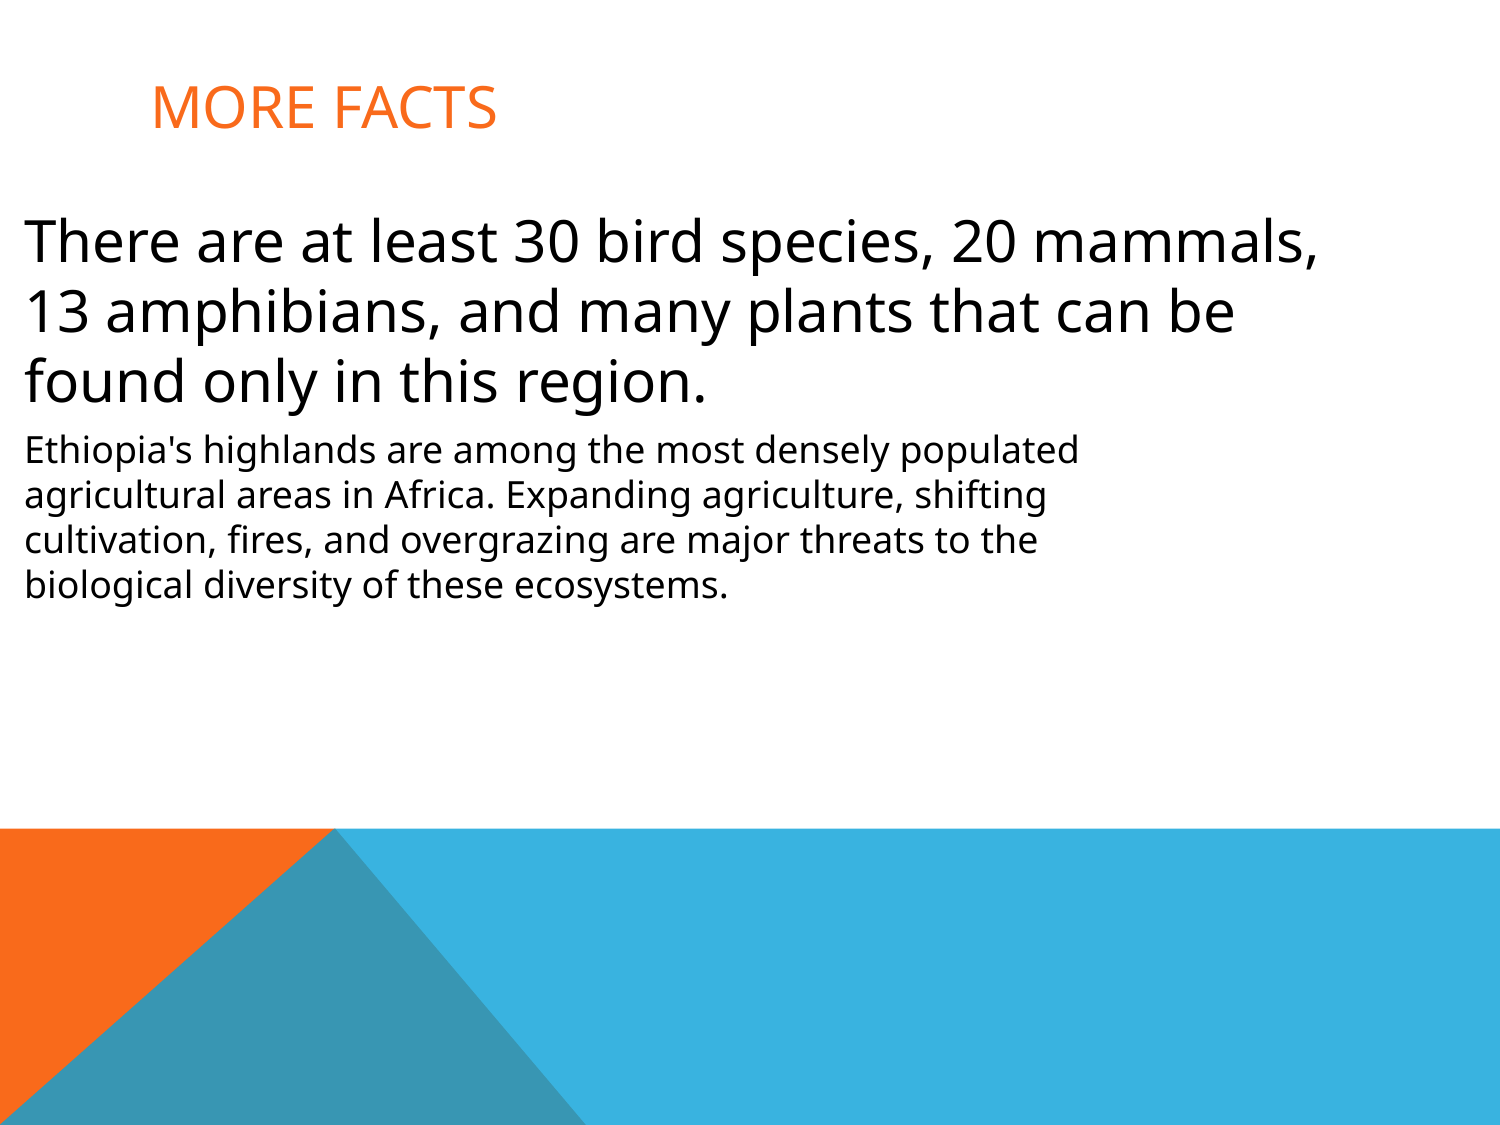

# More facts
There are at least 30 bird species, 20 mammals, 13 amphibians, and many plants that can be found only in this region.
Ethiopia's highlands are among the most densely populated agricultural areas in Africa. Expanding agriculture, shifting cultivation, fires, and overgrazing are major threats to the biological diversity of these ecosystems.